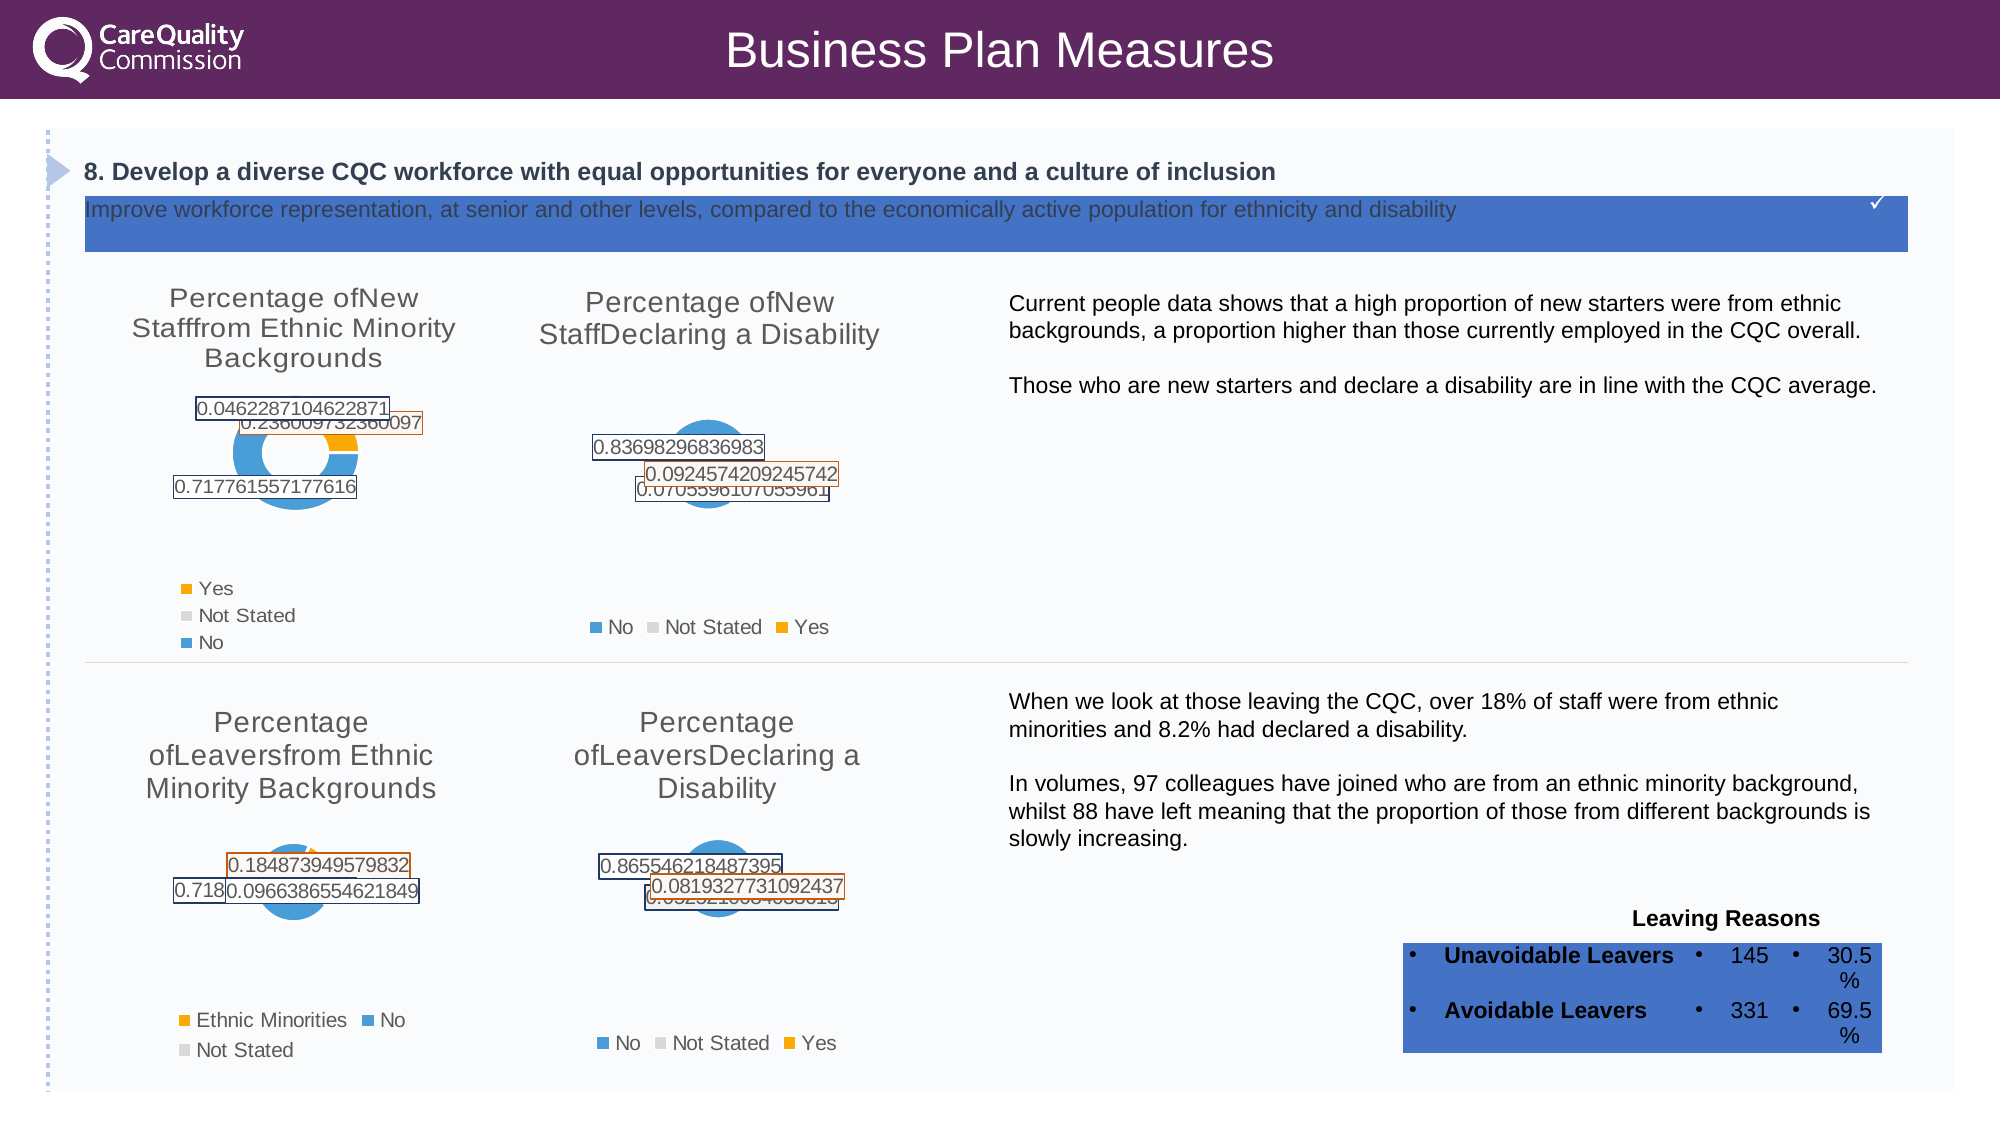

Business Plan Measures
8. Develop a diverse CQC workforce with equal opportunities for everyone and a culture of inclusion
| Improve workforce representation, at senior and other levels, compared to the economically active population for ethnicity and disability |  |
| --- | --- |
### Chart: Percentage ofNew Stafffrom Ethnic Minority Backgrounds
| Category | Series2 |
|---|---|
| Yes | 0.236009732360097 |
| Not Stated | 0.0462287104622871 |
| No | 0.717761557177616 |
### Chart: Percentage ofNew StaffDeclaring a Disability
| Category | Series2 |
|---|---|
| No | 0.83698296836983 |
| Not Stated | 0.0705596107055961 |
| Yes | 0.0924574209245742 |Current people data shows that a high proportion of new starters were from ethnic backgrounds, a proportion higher than those currently employed in the CQC overall.
Those who are new starters and declare a disability are in line with the CQC average.
When we look at those leaving the CQC, over 18% of staff were from ethnic minorities and 8.2% had declared a disability.
In volumes, 97 colleagues have joined who are from an ethnic minority background, whilst 88 have left meaning that the proportion of those from different backgrounds is slowly increasing.
### Chart: Percentage ofLeaversfrom Ethnic Minority Backgrounds
| Category | Ethnic Minorities No Not Stated |
|---|---|
| Ethnic Minorities | 0.184873949579832 |
| No | 0.718487394957983 |
| Not Stated | 0.0966386554621849 |
### Chart: Percentage ofLeaversDeclaring a Disability
| Category | Series2 |
|---|---|
| No | 0.865546218487395 |
| Not Stated | 0.0525210084033613 |
| Yes | 0.0819327731092437 |Leaving Reasons
| Unavoidable Leavers | 145 | 30.5% |
| --- | --- | --- |
| Avoidable Leavers | 331 | 69.5% |